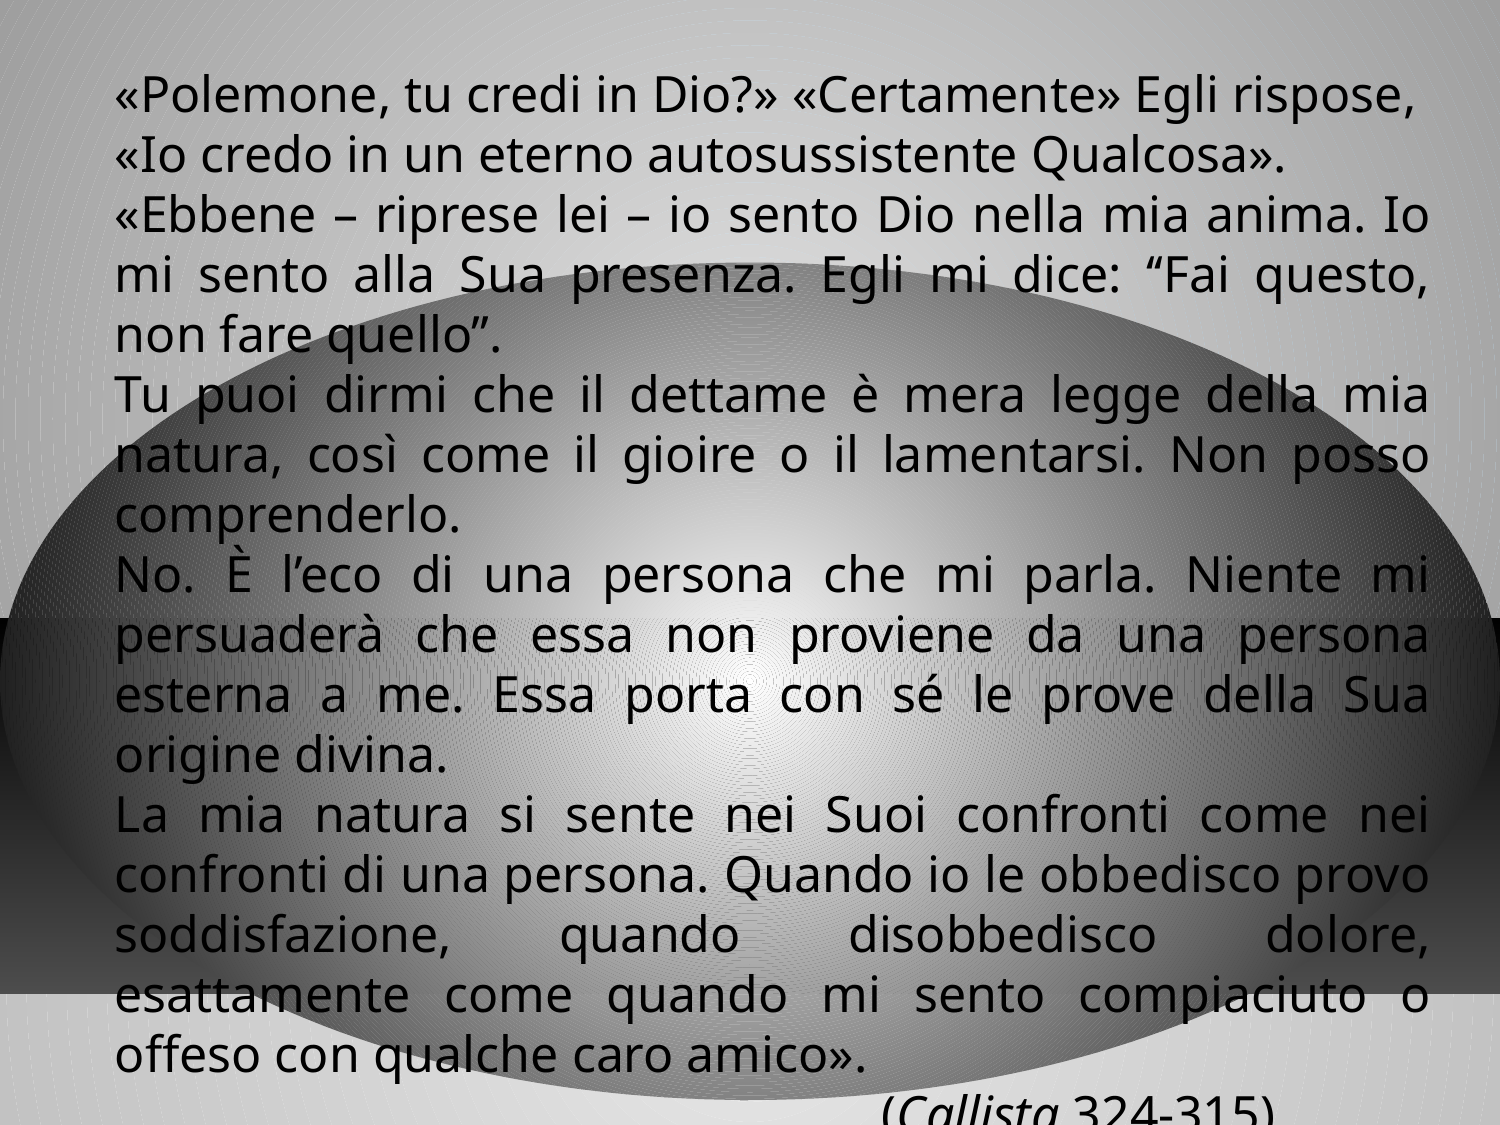

«Polemone, tu credi in Dio?» «Certamente» Egli rispose,
«Io credo in un eterno autosussistente Qualcosa».
«Ebbene – riprese lei – io sento Dio nella mia anima. Io mi sento alla Sua presenza. Egli mi dice: ‘‘Fai questo, non fare quello’’.
Tu puoi dirmi che il dettame è mera legge della mia natura, così come il gioire o il lamentarsi. Non posso comprenderlo.
No. è l’eco di una persona che mi parla. Niente mi persuaderà che essa non proviene da una persona esterna a me. Essa porta con sé le prove della Sua origine divina.
La mia natura si sente nei Suoi confronti come nei confronti di una persona. Quando io le obbedisco provo soddisfazione, quando disobbedisco dolore, esattamente come quando mi sento compiaciuto o offeso con qualche caro amico».
 (Callista 324-315)